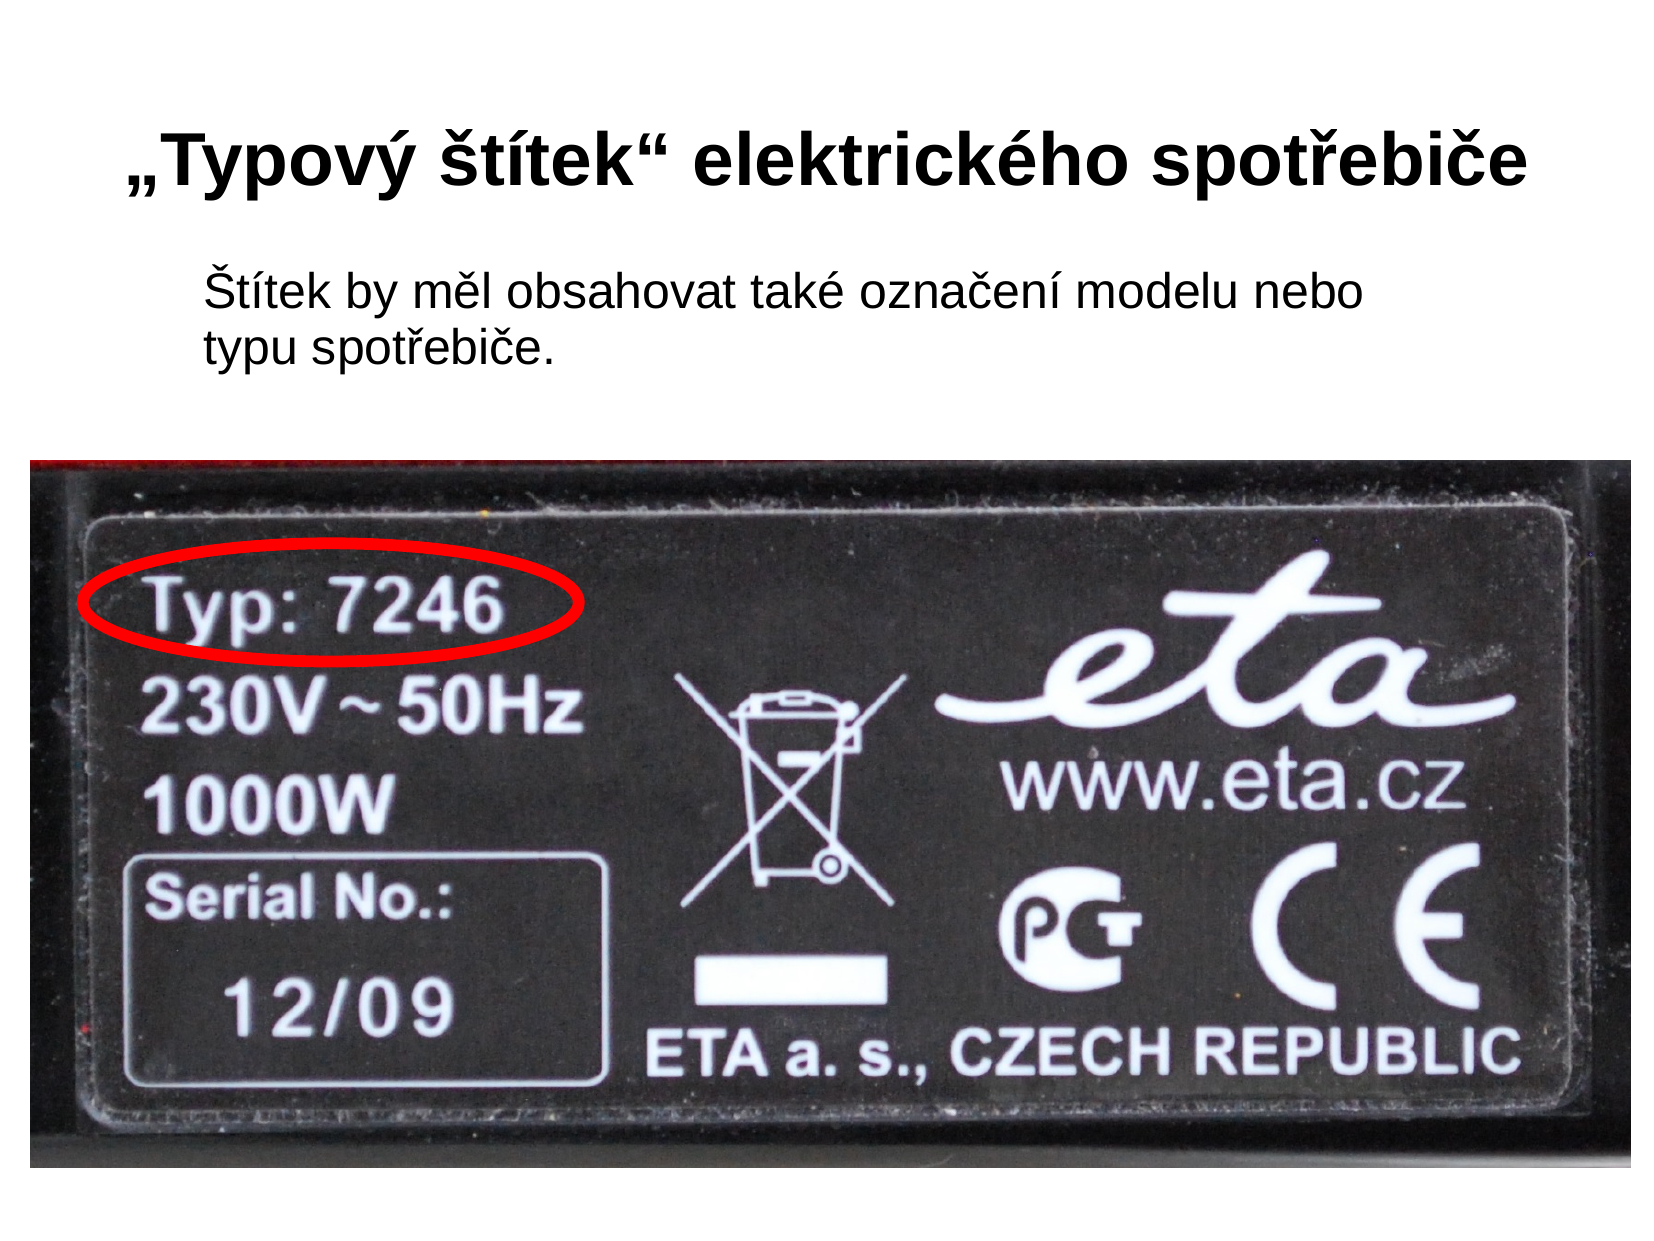

# „Typový štítek“ elektrického spotřebiče
Štítek by měl obsahovat také označení modelu nebo typu spotřebiče.